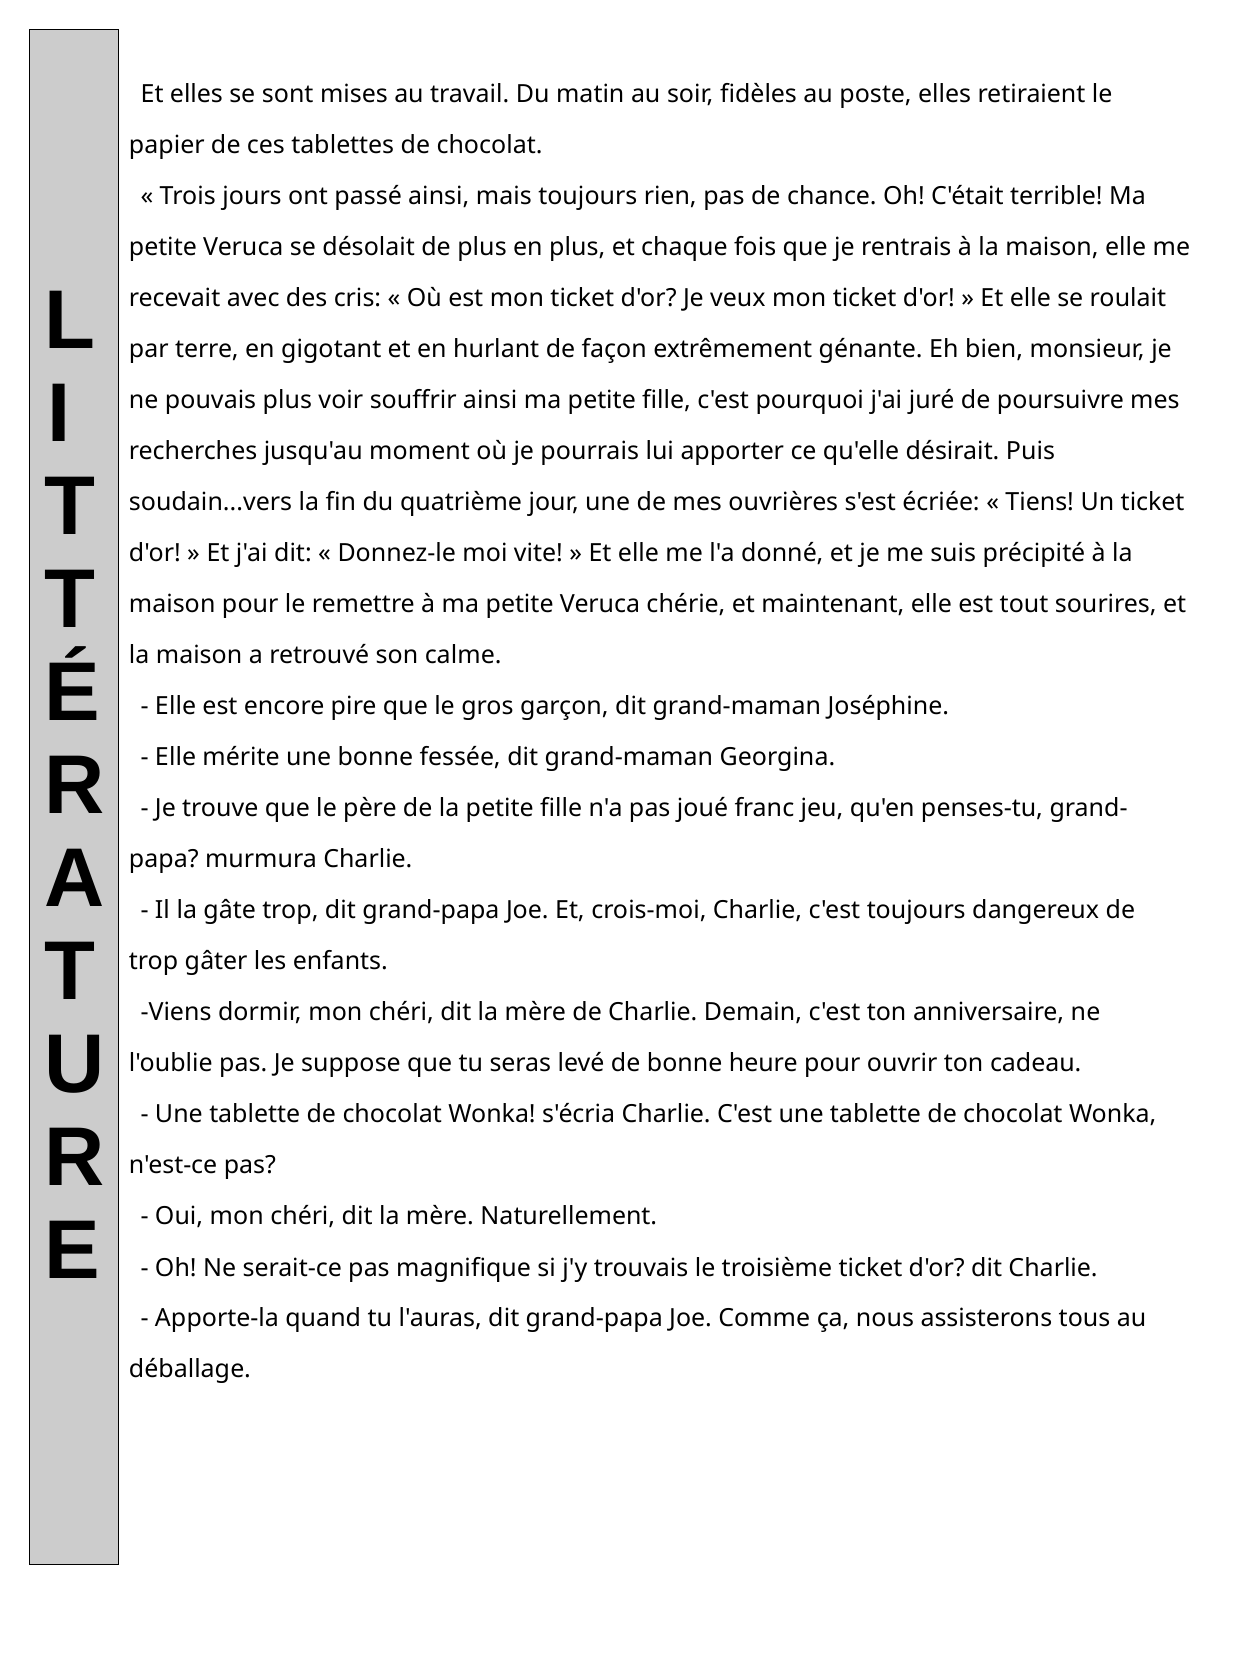

Et elles se sont mises au travail. Du matin au soir, fidèles au poste, elles retiraient le papier de ces tablettes de chocolat.
« Trois jours ont passé ainsi, mais toujours rien, pas de chance. Oh! C'était terrible! Ma petite Veruca se désolait de plus en plus, et chaque fois que je rentrais à la maison, elle me recevait avec des cris: « Où est mon ticket d'or? Je veux mon ticket d'or! » Et elle se roulait par terre, en gigotant et en hurlant de façon extrêmement génante. Eh bien, monsieur, je ne pouvais plus voir souffrir ainsi ma petite fille, c'est pourquoi j'ai juré de poursuivre mes recherches jusqu'au moment où je pourrais lui apporter ce qu'elle désirait. Puis soudain...vers la fin du quatrième jour, une de mes ouvrières s'est écriée: « Tiens! Un ticket d'or! » Et j'ai dit: « Donnez-le moi vite! » Et elle me l'a donné, et je me suis précipité à la maison pour le remettre à ma petite Veruca chérie, et maintenant, elle est tout sourires, et la maison a retrouvé son calme.
- Elle est encore pire que le gros garçon, dit grand-maman Joséphine.
- Elle mérite une bonne fessée, dit grand-maman Georgina.
- Je trouve que le père de la petite fille n'a pas joué franc jeu, qu'en penses-tu, grand-papa? murmura Charlie.
- Il la gâte trop, dit grand-papa Joe. Et, crois-moi, Charlie, c'est toujours dangereux de trop gâter les enfants.
-Viens dormir, mon chéri, dit la mère de Charlie. Demain, c'est ton anniversaire, ne l'oublie pas. Je suppose que tu seras levé de bonne heure pour ouvrir ton cadeau.
- Une tablette de chocolat Wonka! s'écria Charlie. C'est une tablette de chocolat Wonka, n'est-ce pas?
- Oui, mon chéri, dit la mère. Naturellement.
- Oh! Ne serait-ce pas magnifique si j'y trouvais le troisième ticket d'or? dit Charlie.
- Apporte-la quand tu l'auras, dit grand-papa Joe. Comme ça, nous assisterons tous au déballage.
LITTÉRATURE